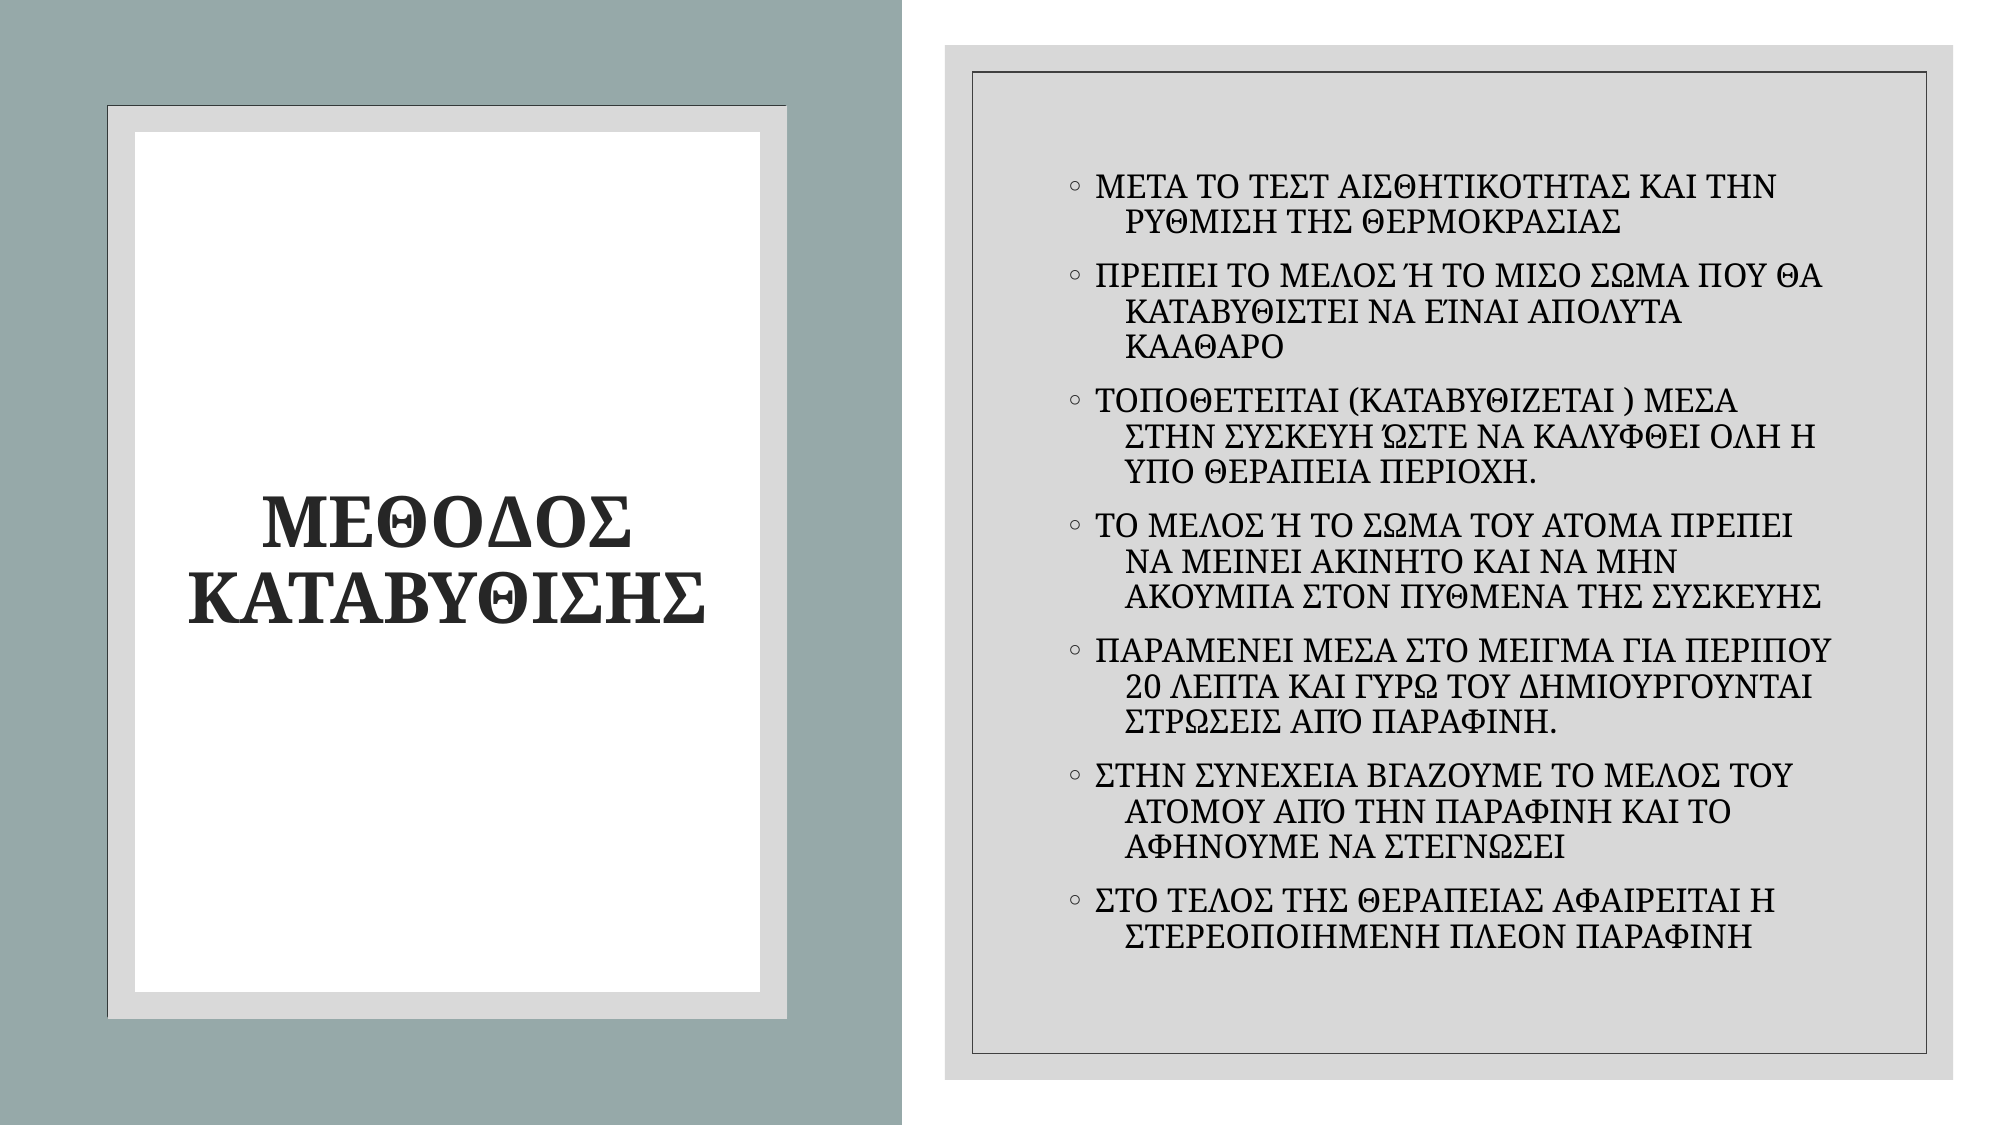

ΜΕΤΑ ΤΟ ΤΕΣΤ ΑΙΣΘΗΤΙΚΟΤΗΤΑΣ ΚΑΙ ΤΗΝ ΡΥΘΜΙΣΗ ΤΗΣ ΘΕΡΜΟΚΡΑΣΙΑΣ
ΠΡΕΠΕΙ ΤΟ ΜΕΛΟΣ Ή ΤΟ ΜΙΣΟ ΣΩΜΑ ΠΟΥ ΘΑ ΚΑΤΑΒΥΘΙΣΤΕΙ ΝΑ ΕΊΝΑΙ ΑΠΟΛΥΤΑ ΚΑΑΘΑΡΟ
ΤΟΠΟΘΕΤΕΙΤΑΙ (ΚΑΤΑΒΥΘΙΖΕΤΑΙ ) ΜΕΣΑ ΣΤΗΝ ΣΥΣΚΕΥΗ ΏΣΤΕ ΝΑ ΚΑΛΥΦΘΕΙ ΟΛΗ Η ΥΠΟ ΘΕΡΑΠΕΙΑ ΠΕΡΙΟΧΗ.
ΤΟ ΜΕΛΟΣ Ή ΤΟ ΣΩΜΑ ΤΟΥ ΑΤΟΜΑ ΠΡΕΠΕΙ ΝΑ ΜΕΙΝΕΙ ΑΚΙΝΗΤΟ ΚΑΙ ΝΑ ΜΗΝ ΑΚΟΥΜΠΑ ΣΤΟΝ ΠΥΘΜΕΝΑ ΤΗΣ ΣΥΣΚΕΥΗΣ
ΠΑΡΑΜΕΝΕΙ ΜΕΣΑ ΣΤΟ ΜΕΙΓΜΑ ΓΙΑ ΠΕΡΙΠΟΥ 20 ΛΕΠΤΑ ΚΑΙ ΓΥΡΩ ΤΟΥ ΔΗΜΙΟΥΡΓΟΥΝΤΑΙ ΣΤΡΩΣΕΙΣ ΑΠΌ ΠΑΡΑΦΙΝΗ.
ΣΤΗΝ ΣΥΝΕΧΕΙΑ ΒΓΑΖΟΥΜΕ ΤΟ ΜΕΛΟΣ ΤΟΥ ΑΤΟΜΟΥ ΑΠΌ ΤΗΝ ΠΑΡΑΦΙΝΗ ΚΑΙ ΤΟ ΑΦΗΝΟΥΜΕ ΝΑ ΣΤΕΓΝΩΣΕΙ
ΣΤΟ ΤΕΛΟΣ ΤΗΣ ΘΕΡΑΠΕΙΑΣ ΑΦΑΙΡΕΙΤΑΙ Η ΣΤΕΡΕΟΠΟΙΗΜΕΝΗ ΠΛΕΟΝ ΠΑΡΑΦΙΝΗ
# ΜΕΘΟΔΟΣ ΚΑΤΑΒΥΘΙΣΗΣ